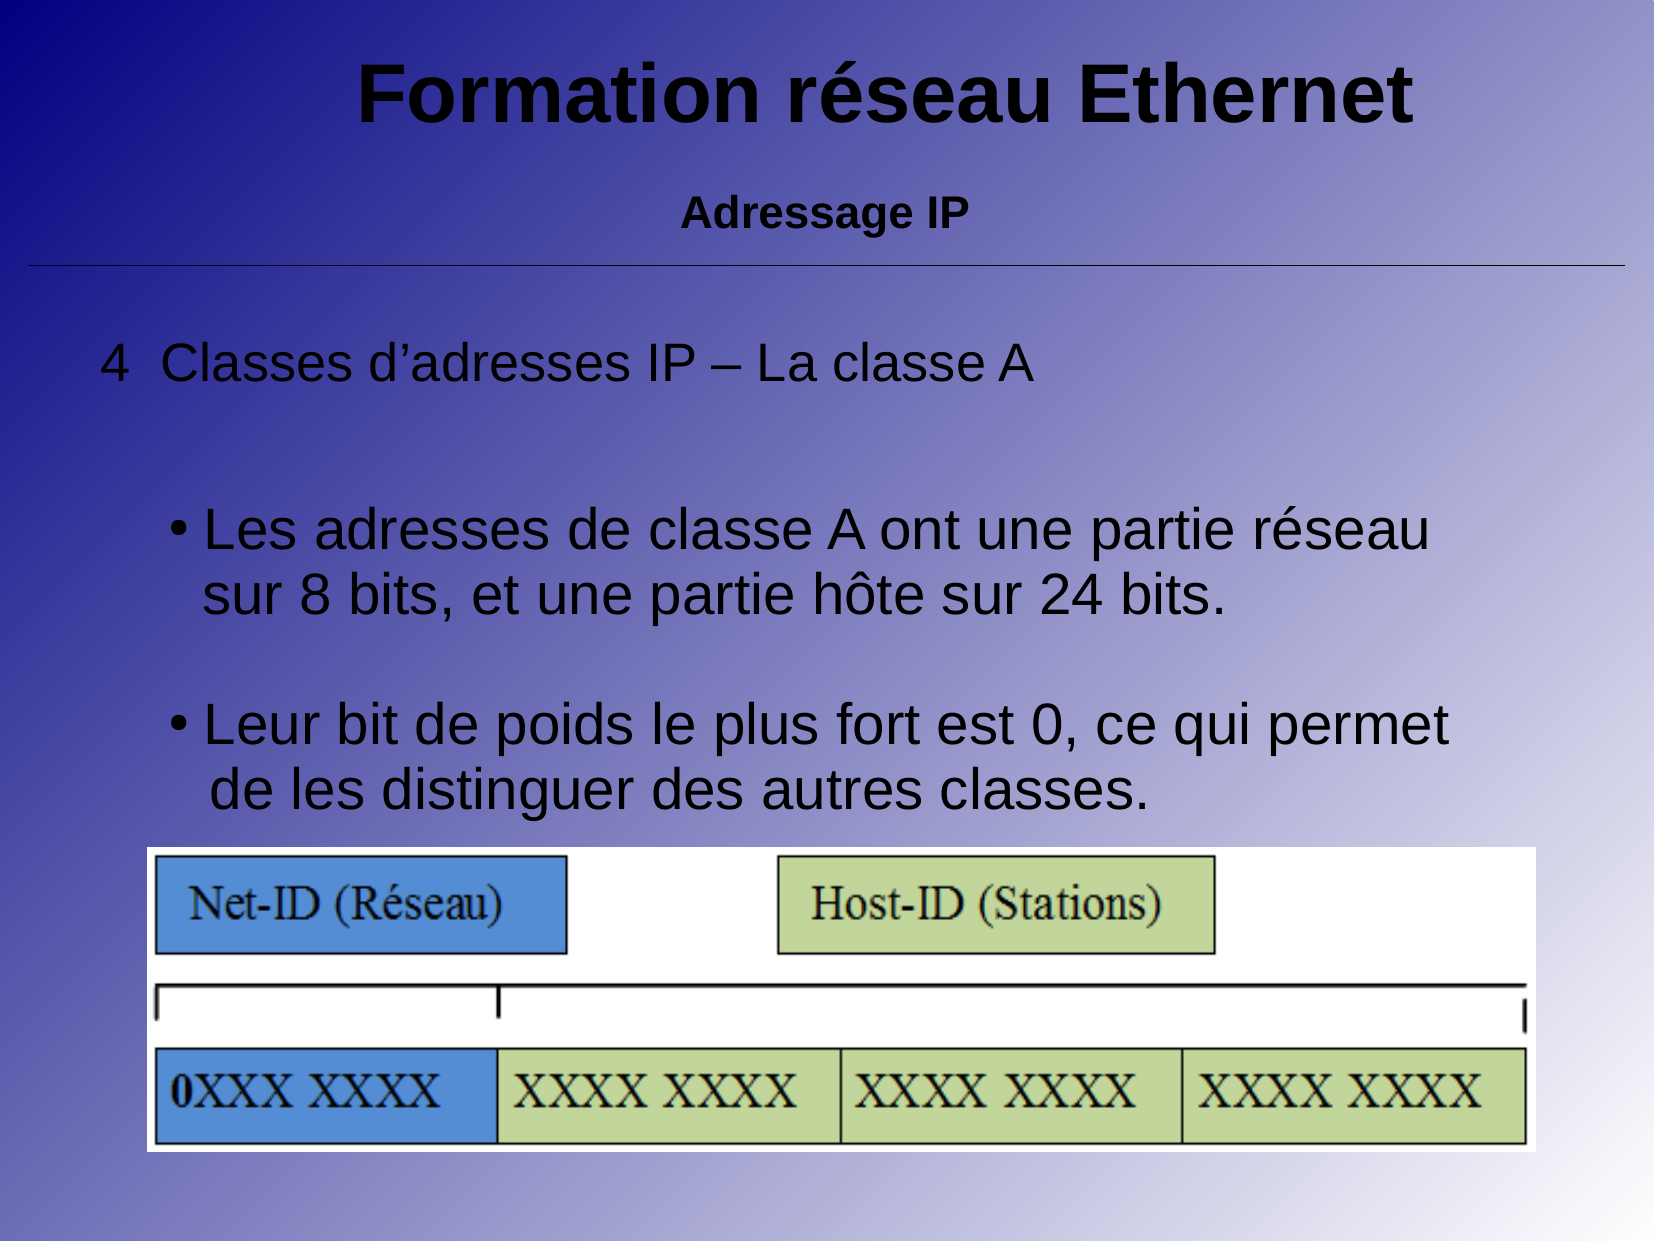

Formation réseau Ethernet
Adressage IP
4 Classes d’adresses IP – La classe A
Les adresses de classe A ont une partie réseau
sur 8 bits, et une partie hôte sur 24 bits.
Leur bit de poids le plus fort est 0, ce qui permet
de les distinguer des autres classes.